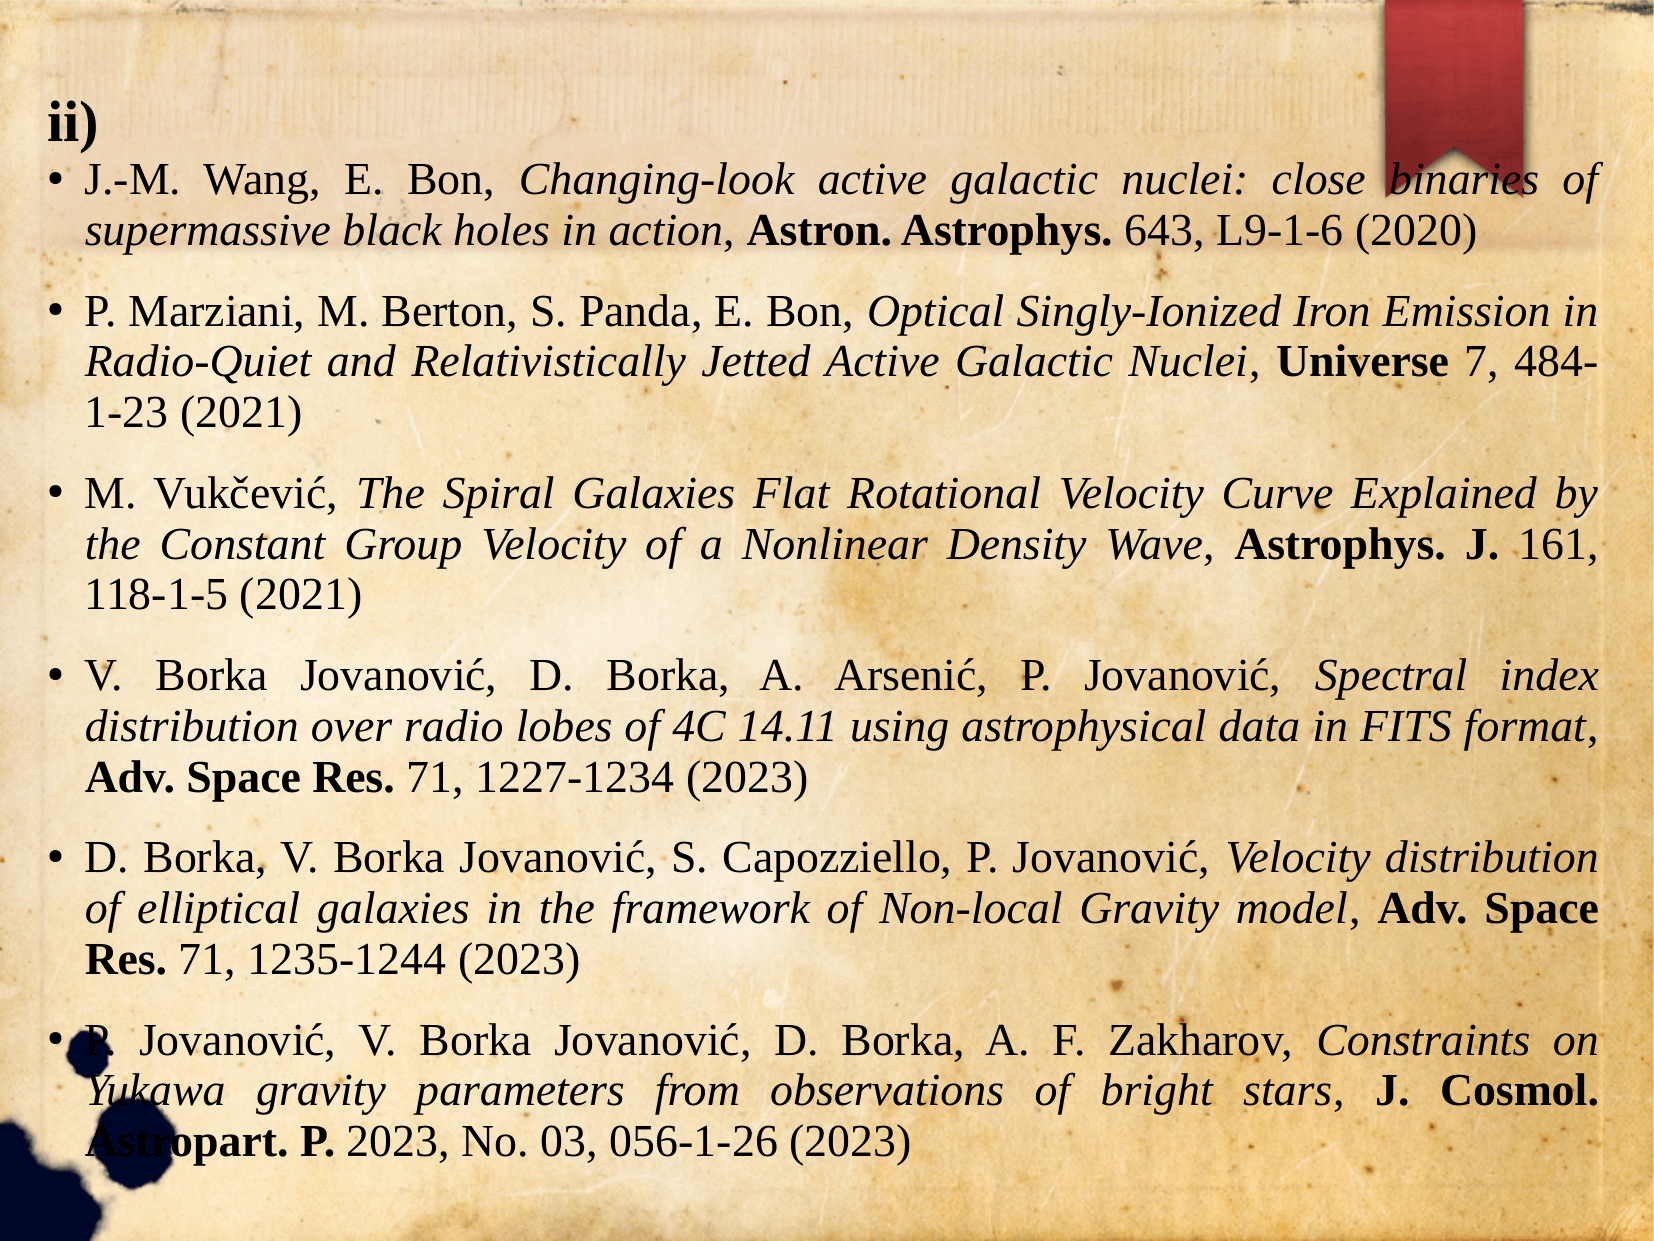

# ii)
J.-M. Wang, E. Bon, Changing-look active galactic nuclei: close binaries of supermassive black holes in action, Astron. Astrophys. 643, L9-1-6 (2020)
P. Marziani, M. Berton, S. Panda, E. Bon, Optical Singly-Ionized Iron Emission in Radio-Quiet and Relativistically Jetted Active Galactic Nuclei, Universe 7, 484-1-23 (2021)
M. Vukčević, The Spiral Galaxies Flat Rotational Velocity Curve Explained by the Constant Group Velocity of a Nonlinear Density Wave, Astrophys. J. 161, 118-1-5 (2021)
V. Borka Jovanović, D. Borka, A. Arsenić, P. Jovanović, Spectral index distribution over radio lobes of 4C 14.11 using astrophysical data in FITS format, Adv. Space Res. 71, 1227-1234 (2023)
D. Borka, V. Borka Jovanović, S. Capozziello, P. Jovanović, Velocity distribution of elliptical galaxies in the framework of Non-local Gravity model, Adv. Space Res. 71, 1235-1244 (2023)
P. Jovanović, V. Borka Jovanović, D. Borka, A. F. Zakharov, Constraints on Yukawa gravity parameters from observations of bright stars, J. Cosmol. Astropart. P. 2023, No. 03, 056-1-26 (2023)